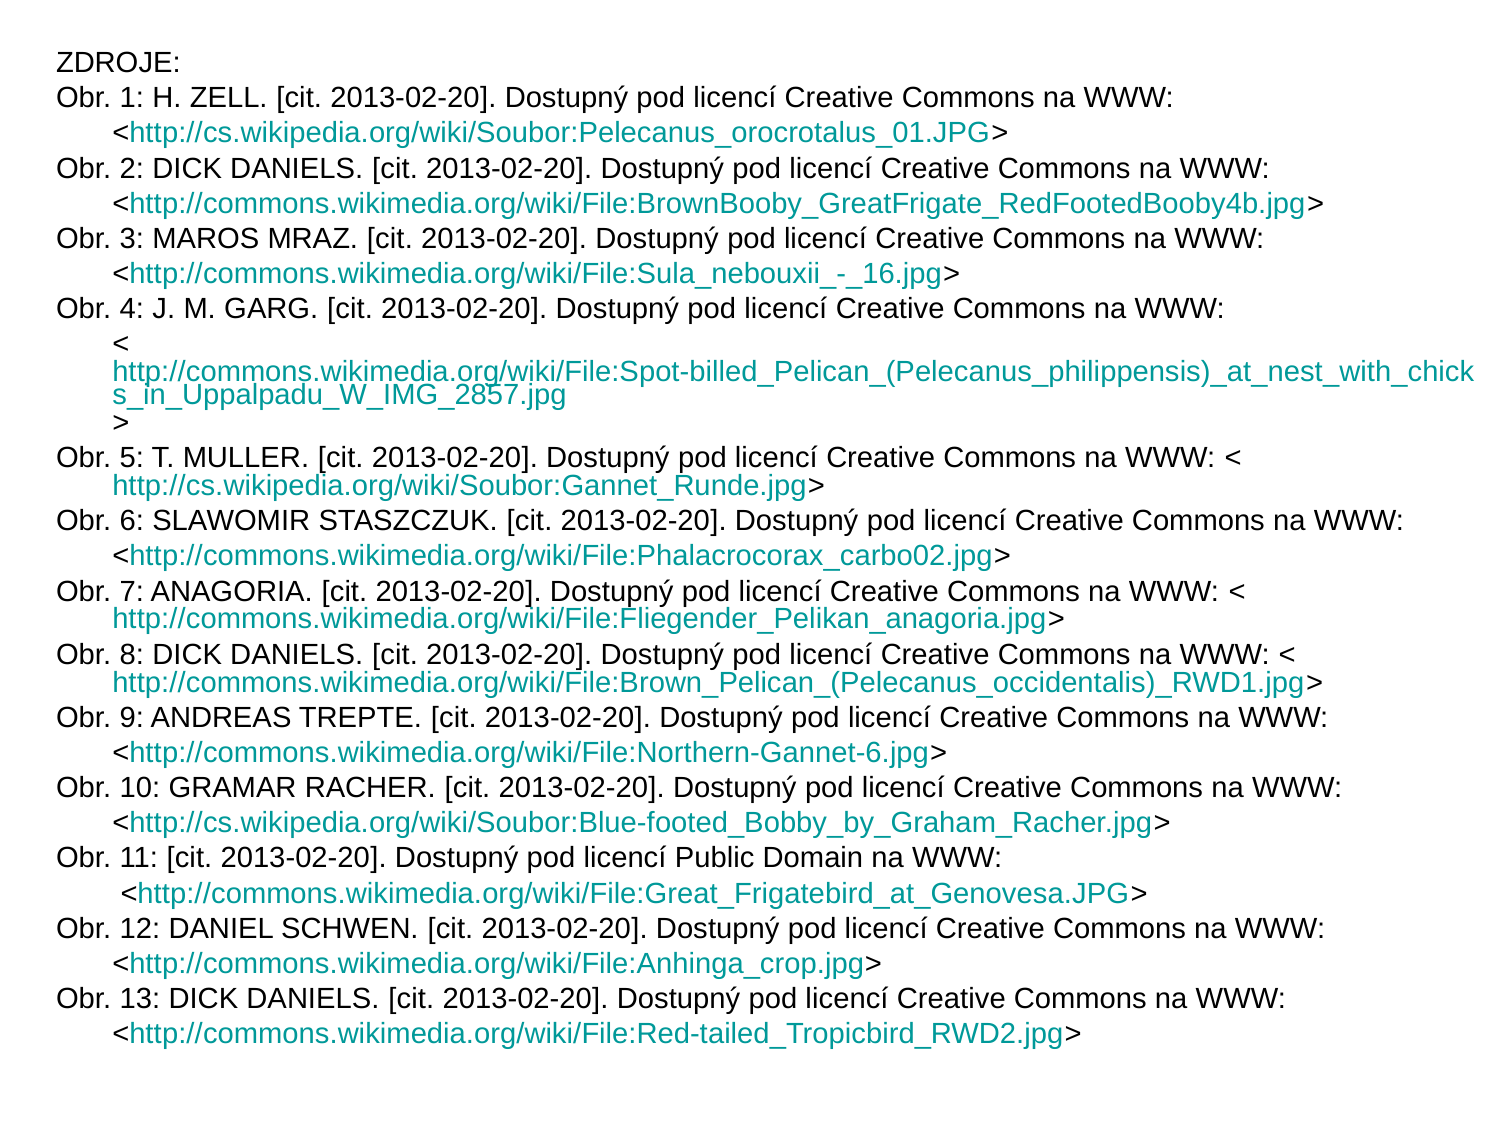

# ZDROJE:
Obr. 1: H. ZELL. [cit. 2013-02-20]. Dostupný pod licencí Creative Commons na WWW:
	<http://cs.wikipedia.org/wiki/Soubor:Pelecanus_orocrotalus_01.JPG>
Obr. 2: DICK DANIELS. [cit. 2013-02-20]. Dostupný pod licencí Creative Commons na WWW:
	<http://commons.wikimedia.org/wiki/File:BrownBooby_GreatFrigate_RedFootedBooby4b.jpg>
Obr. 3: MAROS MRAZ. [cit. 2013-02-20]. Dostupný pod licencí Creative Commons na WWW:
	<http://commons.wikimedia.org/wiki/File:Sula_nebouxii_-_16.jpg>
Obr. 4: J. M. GARG. [cit. 2013-02-20]. Dostupný pod licencí Creative Commons na WWW:
	<http://commons.wikimedia.org/wiki/File:Spot-billed_Pelican_(Pelecanus_philippensis)_at_nest_with_chicks_in_Uppalpadu_W_IMG_2857.jpg>
Obr. 5: T. MULLER. [cit. 2013-02-20]. Dostupný pod licencí Creative Commons na WWW: <http://cs.wikipedia.org/wiki/Soubor:Gannet_Runde.jpg>
Obr. 6: SLAWOMIR STASZCZUK. [cit. 2013-02-20]. Dostupný pod licencí Creative Commons na WWW:
	<http://commons.wikimedia.org/wiki/File:Phalacrocorax_carbo02.jpg>
Obr. 7: ANAGORIA. [cit. 2013-02-20]. Dostupný pod licencí Creative Commons na WWW: <http://commons.wikimedia.org/wiki/File:Fliegender_Pelikan_anagoria.jpg>
Obr. 8: DICK DANIELS. [cit. 2013-02-20]. Dostupný pod licencí Creative Commons na WWW: <http://commons.wikimedia.org/wiki/File:Brown_Pelican_(Pelecanus_occidentalis)_RWD1.jpg>
Obr. 9: ANDREAS TREPTE. [cit. 2013-02-20]. Dostupný pod licencí Creative Commons na WWW:
	<http://commons.wikimedia.org/wiki/File:Northern-Gannet-6.jpg>
Obr. 10: GRAMAR RACHER. [cit. 2013-02-20]. Dostupný pod licencí Creative Commons na WWW:
	<http://cs.wikipedia.org/wiki/Soubor:Blue-footed_Bobby_by_Graham_Racher.jpg>
Obr. 11: [cit. 2013-02-20]. Dostupný pod licencí Public Domain na WWW:
	 <http://commons.wikimedia.org/wiki/File:Great_Frigatebird_at_Genovesa.JPG>
Obr. 12: DANIEL SCHWEN. [cit. 2013-02-20]. Dostupný pod licencí Creative Commons na WWW:
	<http://commons.wikimedia.org/wiki/File:Anhinga_crop.jpg>
Obr. 13: DICK DANIELS. [cit. 2013-02-20]. Dostupný pod licencí Creative Commons na WWW:
	<http://commons.wikimedia.org/wiki/File:Red-tailed_Tropicbird_RWD2.jpg>